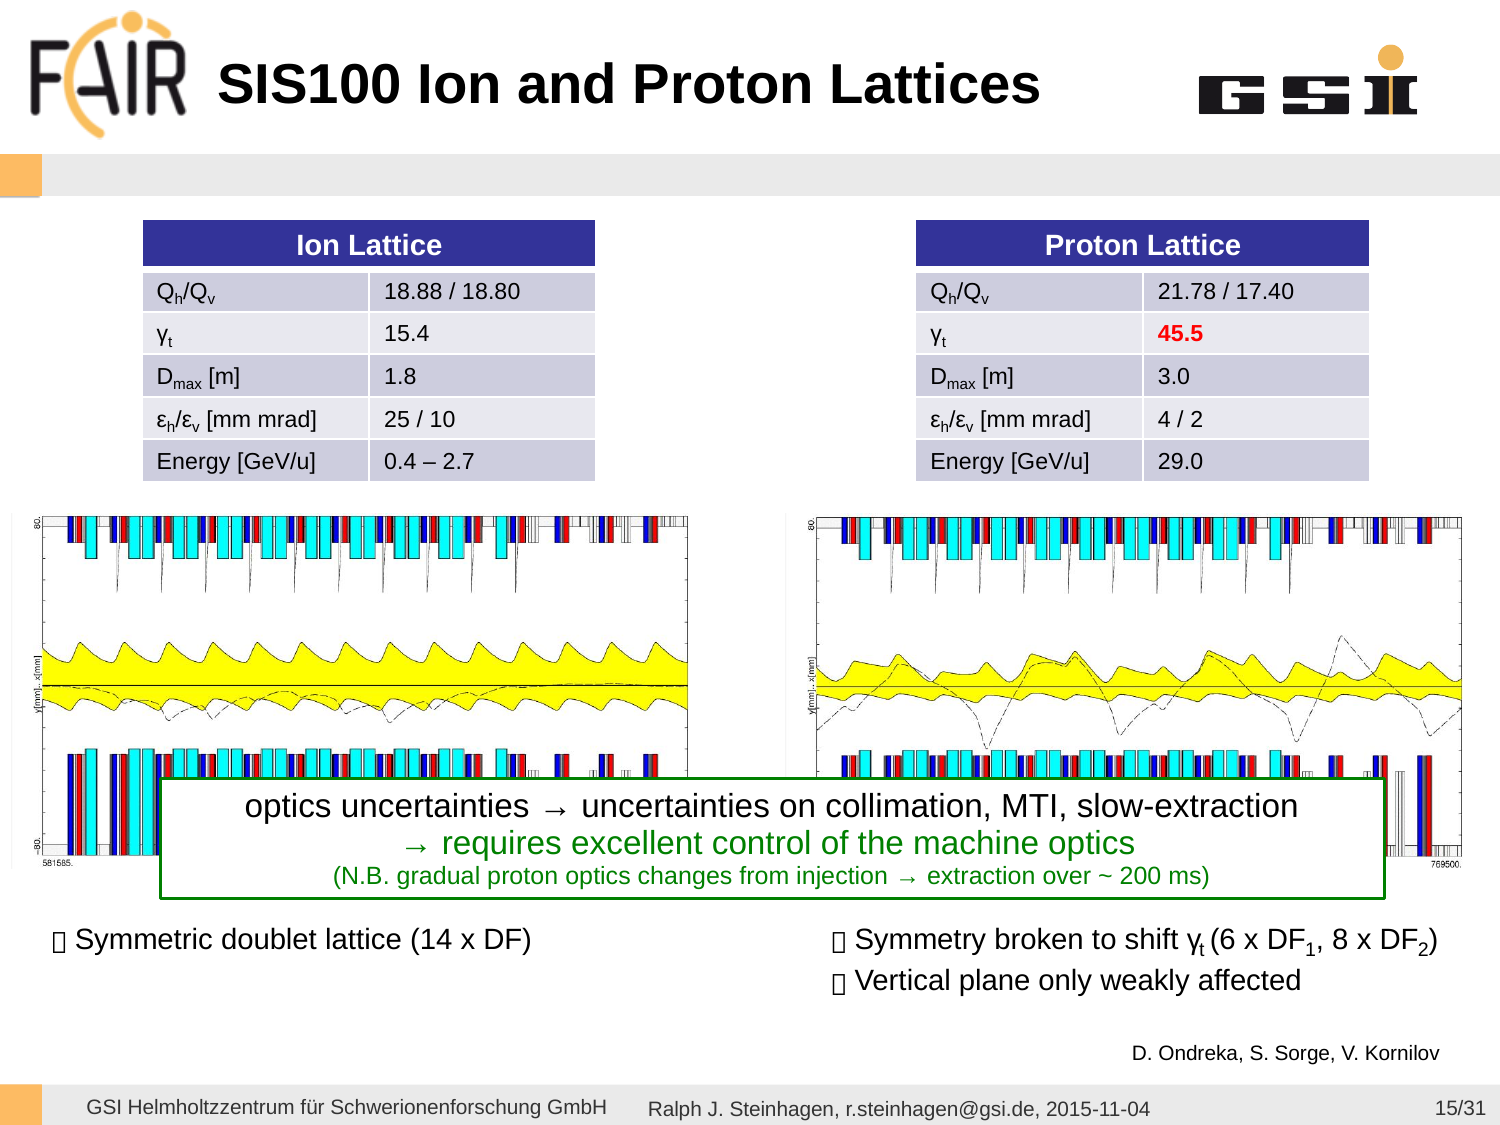

# SIS100 Ion and Proton Lattices
Proton Lattice
Q
/Q
21.78 / 17.40
h
v
γ
45.5
t
D
 [m]
3.0
max
ε
/ε
 [mm mrad]
4 / 2
h
v
Energy [GeV/u]
29.0

Symmetry broken to shift γ
(6 x DF
, 8 x DF
)
t
1
2

Vertical plane only weakly affected
D. Ondreka, S. Sorge, V. Kornilov
Ion Lattice
Q
/Q
18.88 / 18.80
h
v
γ
15.4
t
D
 [m]
1.8
max
ε
/ε
 [mm mrad]
25 / 10
h
v
Energy [GeV/u]
0.4 – 2.7
optics uncertainties → uncertainties on collimation, MTI, slow-extraction
→ requires excellent control of the machine optics
(N.B. gradual proton optics changes from injection → extraction over ~ 200 ms)

Symmetric doublet lattice (14 x DF)